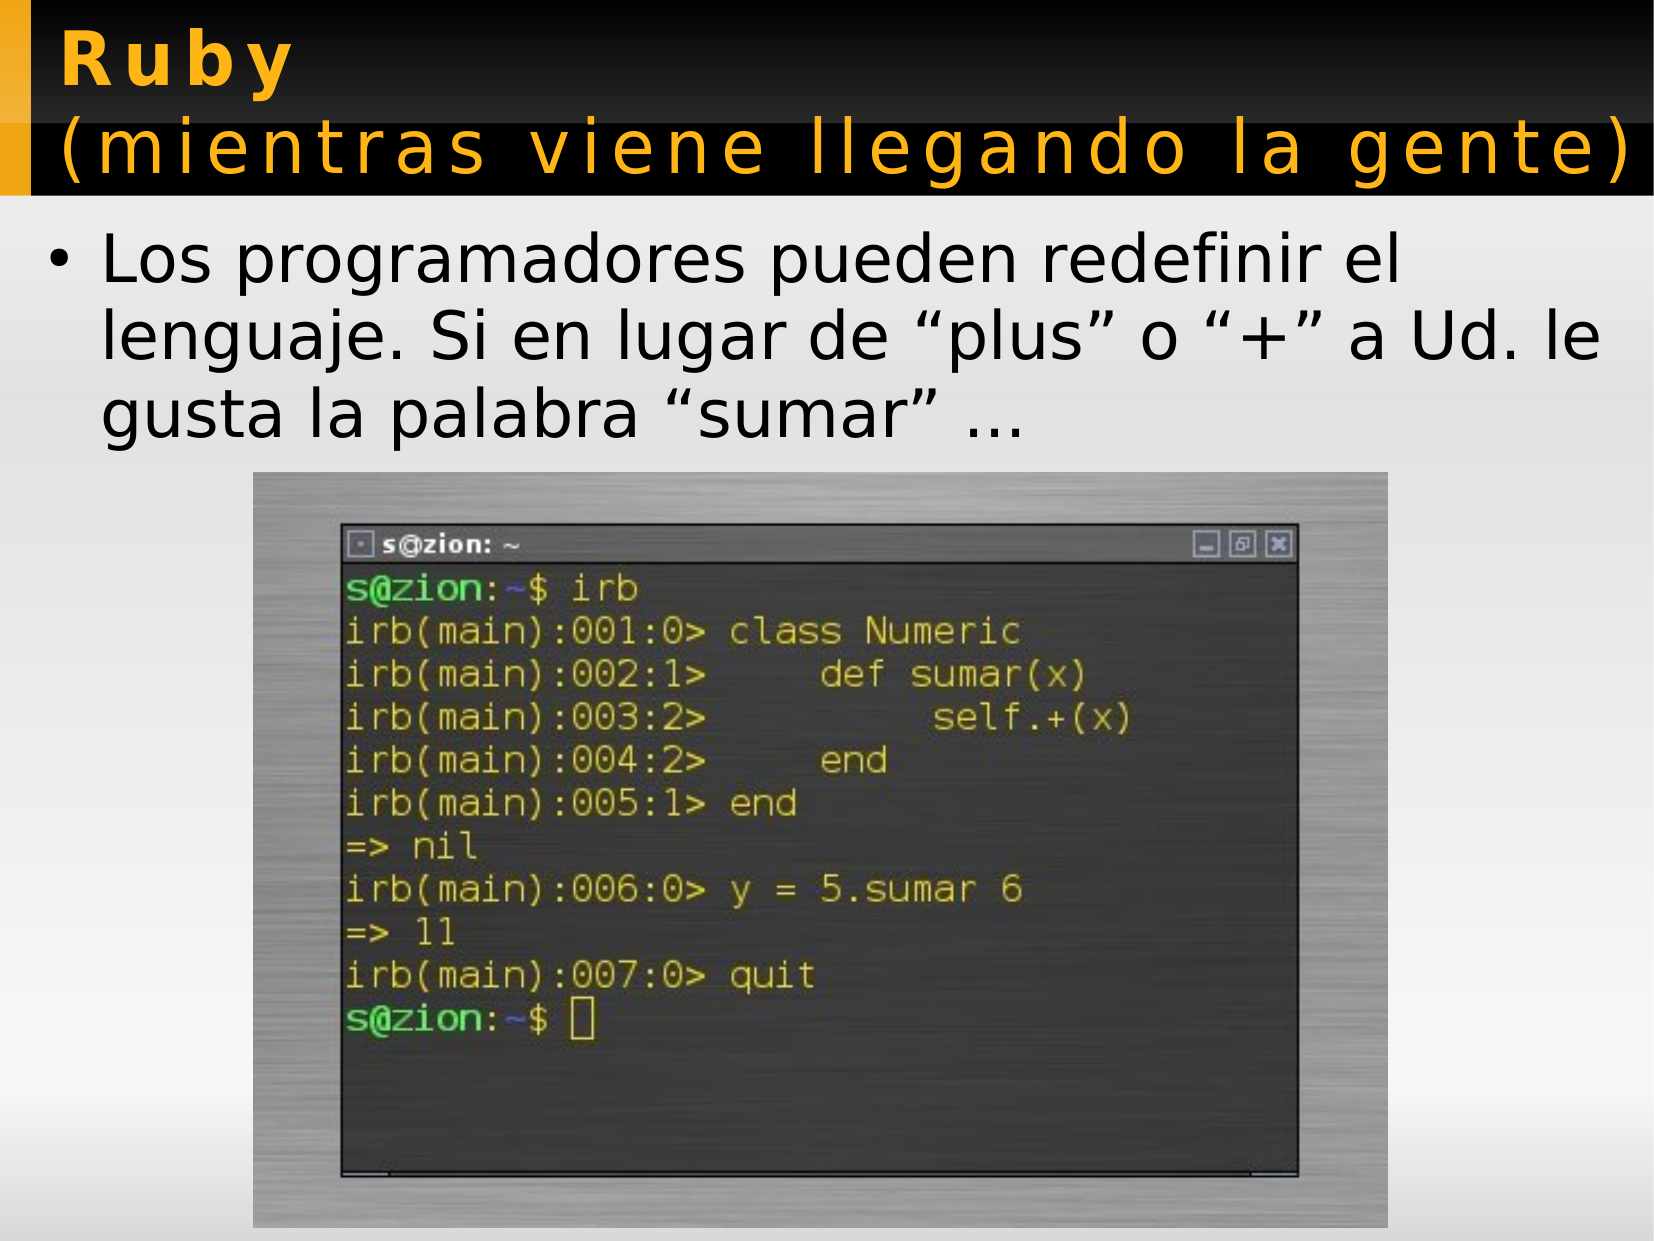

# Ruby (mientras viene llegando la gente)
Los programadores pueden redefinir el lenguaje. Si en lugar de “plus” o “+” a Ud. le gusta la palabra “sumar” ...